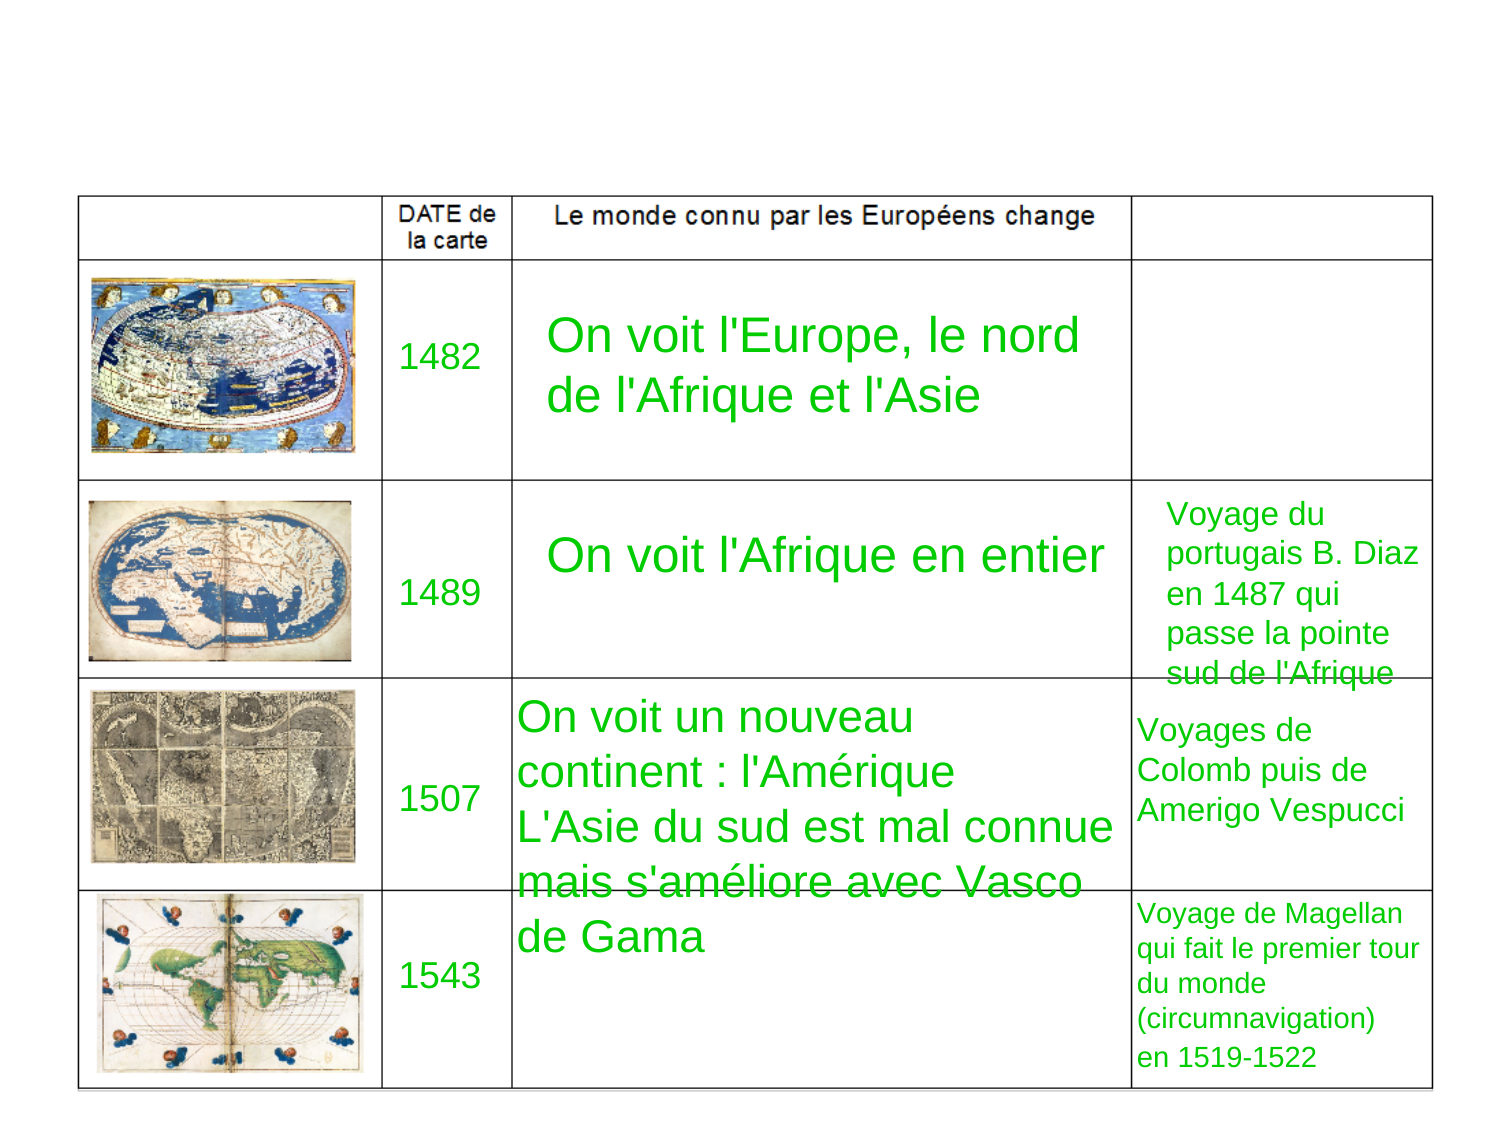

On voit l'Europe, le nord de l'Afrique et l'Asie
1482
Voyage du portugais B. Diaz en 1487 qui passe la pointe sud de l'Afrique
On voit l'Afrique en entier
1489
On voit un nouveau continent : l'Amérique
L'Asie du sud est mal connue mais s'améliore avec Vasco de Gama
Voyages de Colomb puis de Amerigo Vespucci
1507
Voyage de Magellan qui fait le premier tour du monde (circumnavigation)
en 1519-1522
1543